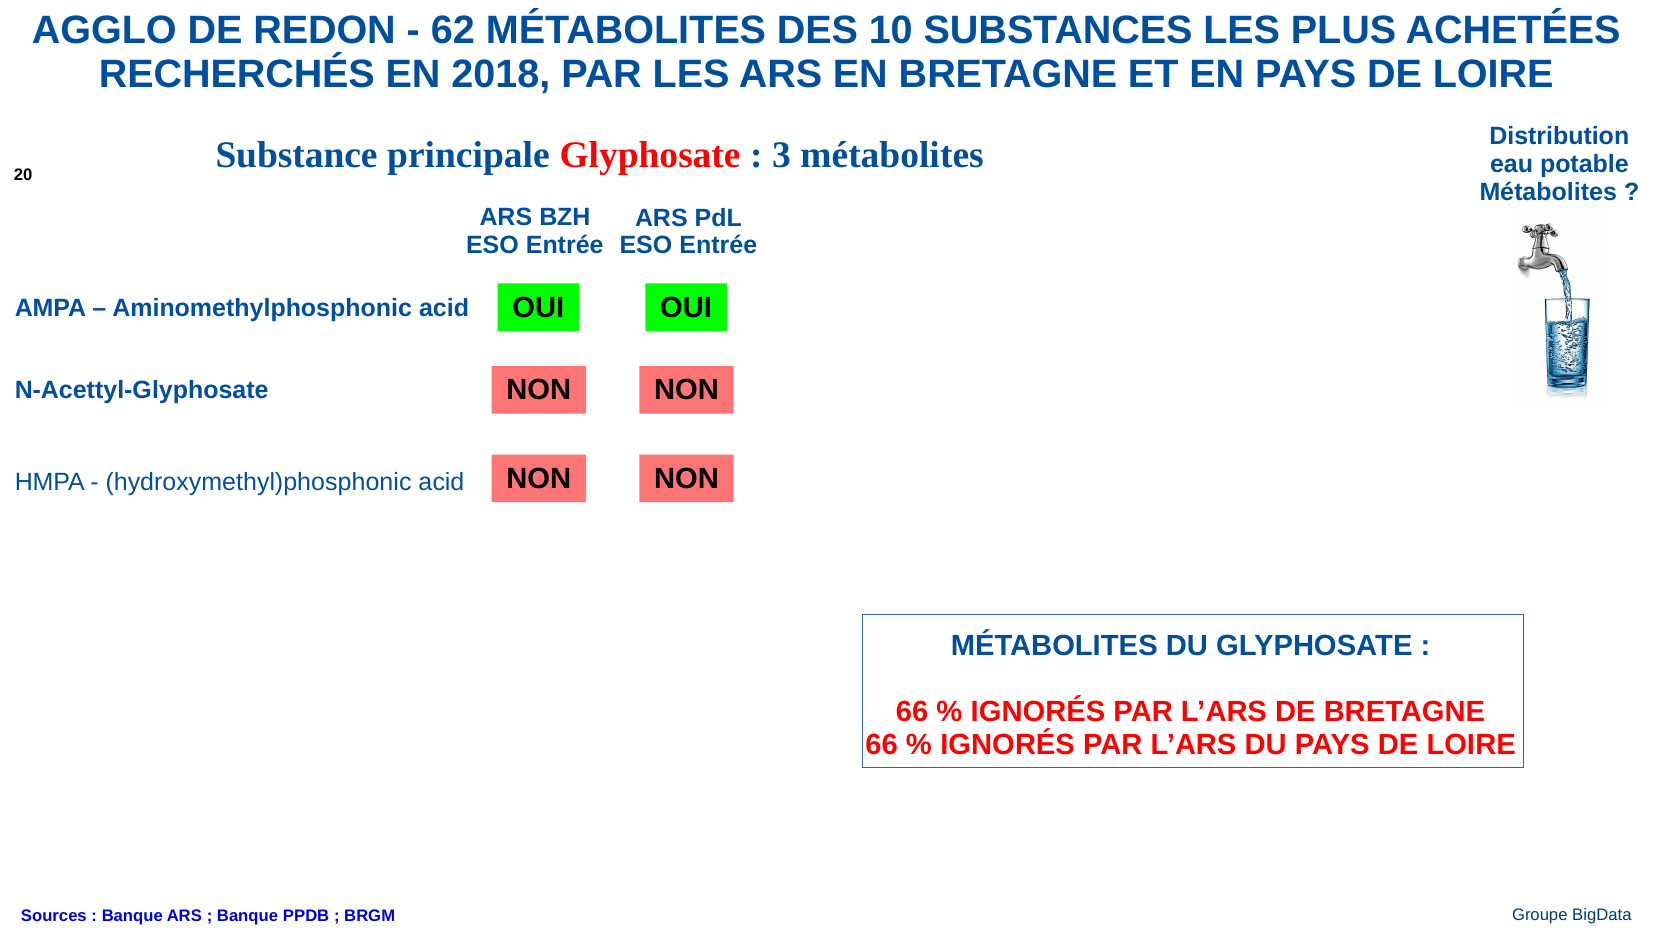

AGGLO DE REDON - 62 MÉTABOLITES DES 10 SUBSTANCES LES PLUS ACHETÉES
RECHERCHÉS EN 2018, PAR LES ARS EN BRETAGNE ET EN PAYS DE LOIRE
Distribution
eau potable
Métabolites ?
Substance principale Glyphosate : 3 métabolites
ARS BZH
ESO Entrée
ARS PdL
ESO Entrée
OUI
OUI
AMPA – Aminomethylphosphonic acid
NON
NON
N-Acettyl-Glyphosate
NON
NON
HMPA - (hydroxymethyl)phosphonic acid
MÉTABOLITES DU GLYPHOSATE :
66 % IGNORÉS PAR L’ARS DE BRETAGNE
66 % IGNORÉS PAR L’ARS DU PAYS DE LOIRE
Groupe BigData
Sources : Banque ARS ; Banque PPDB ; BRGM